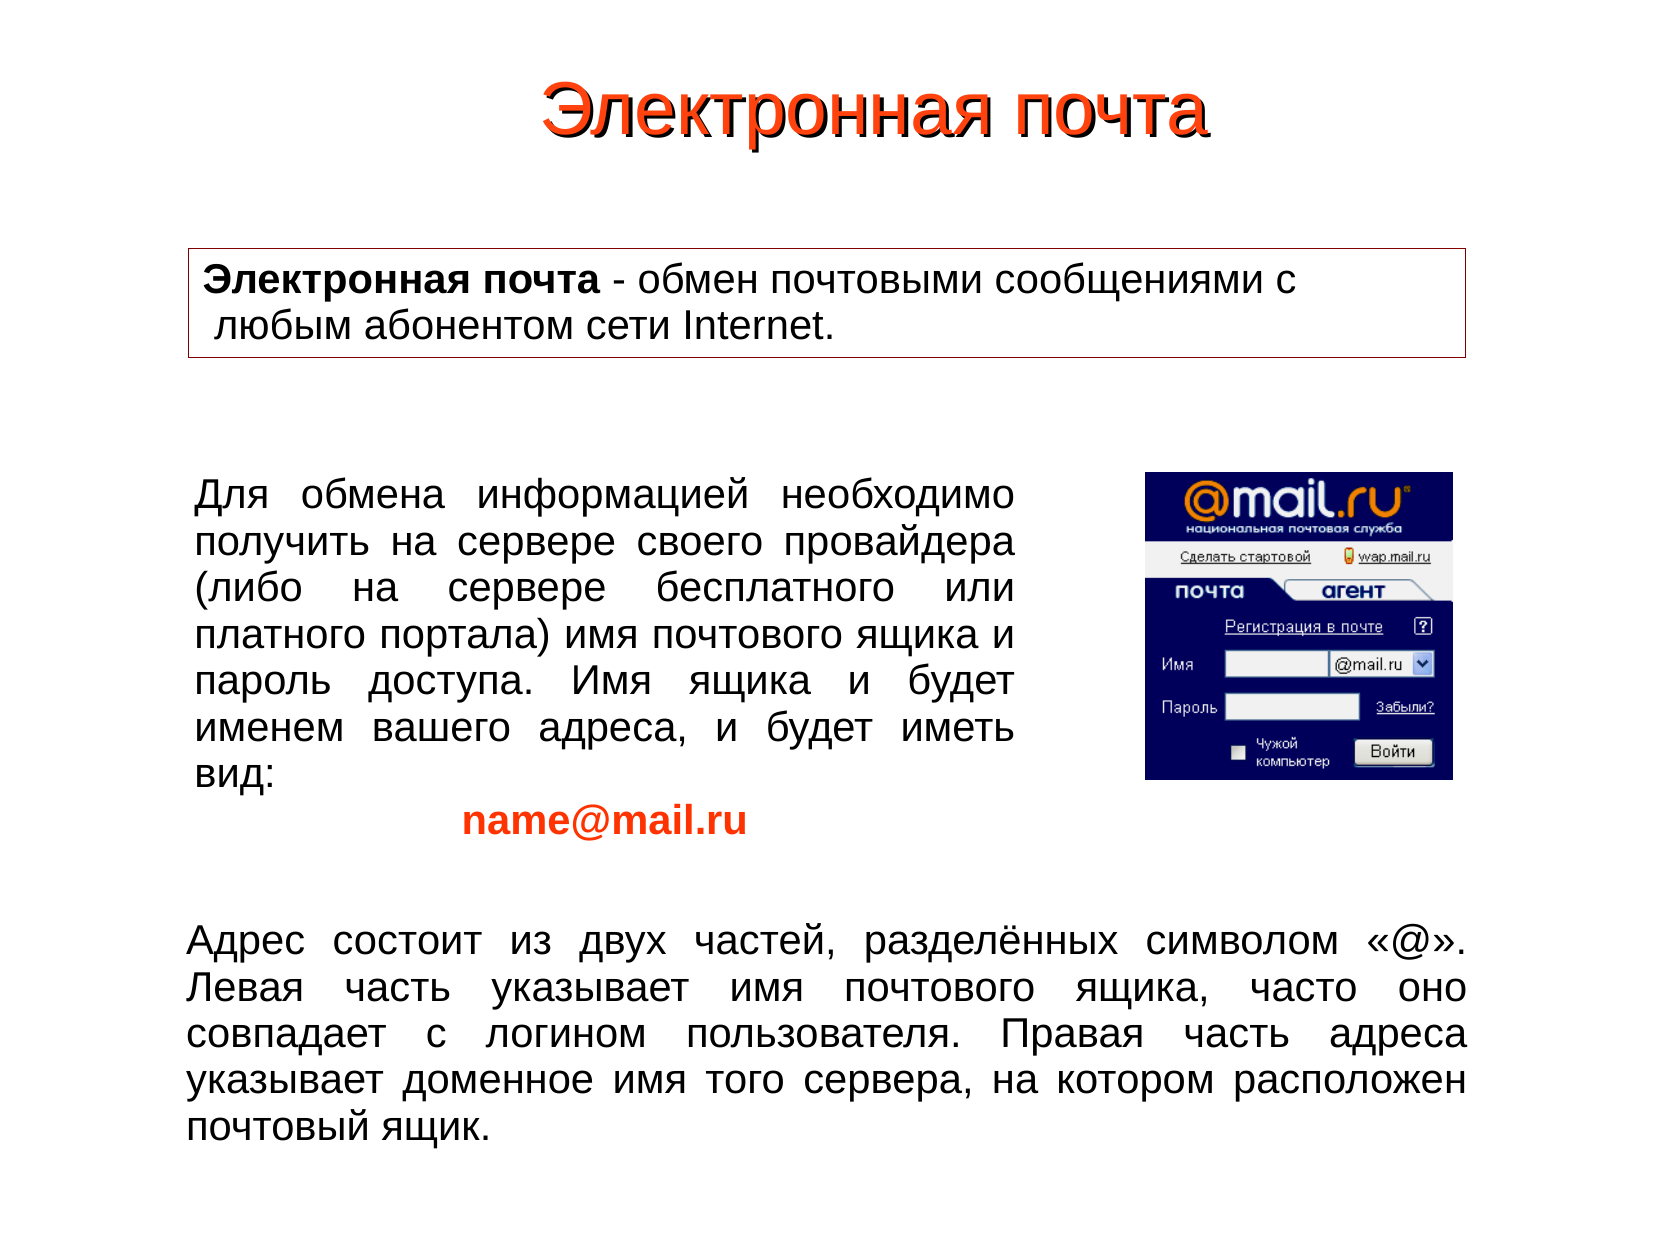

Электронная почта
Электронная почта - обмен почтовыми сообщениями с
 любым абонентом сети Internet.
Для обмена информацией необходимо получить на сервере своего провайдера (либо на сервере бесплатного или платного портала) имя почтового ящика и пароль доступа. Имя ящика и будет именем вашего адреса, и будет иметь вид:
name@mail.ru
Адрес состоит из двух частей, разделённых символом «@». Левая часть указывает имя почтового ящика, часто оно совпадает с логином пользователя. Правая часть адреса указывает доменное имя того сервера, на котором расположен почтовый ящик.